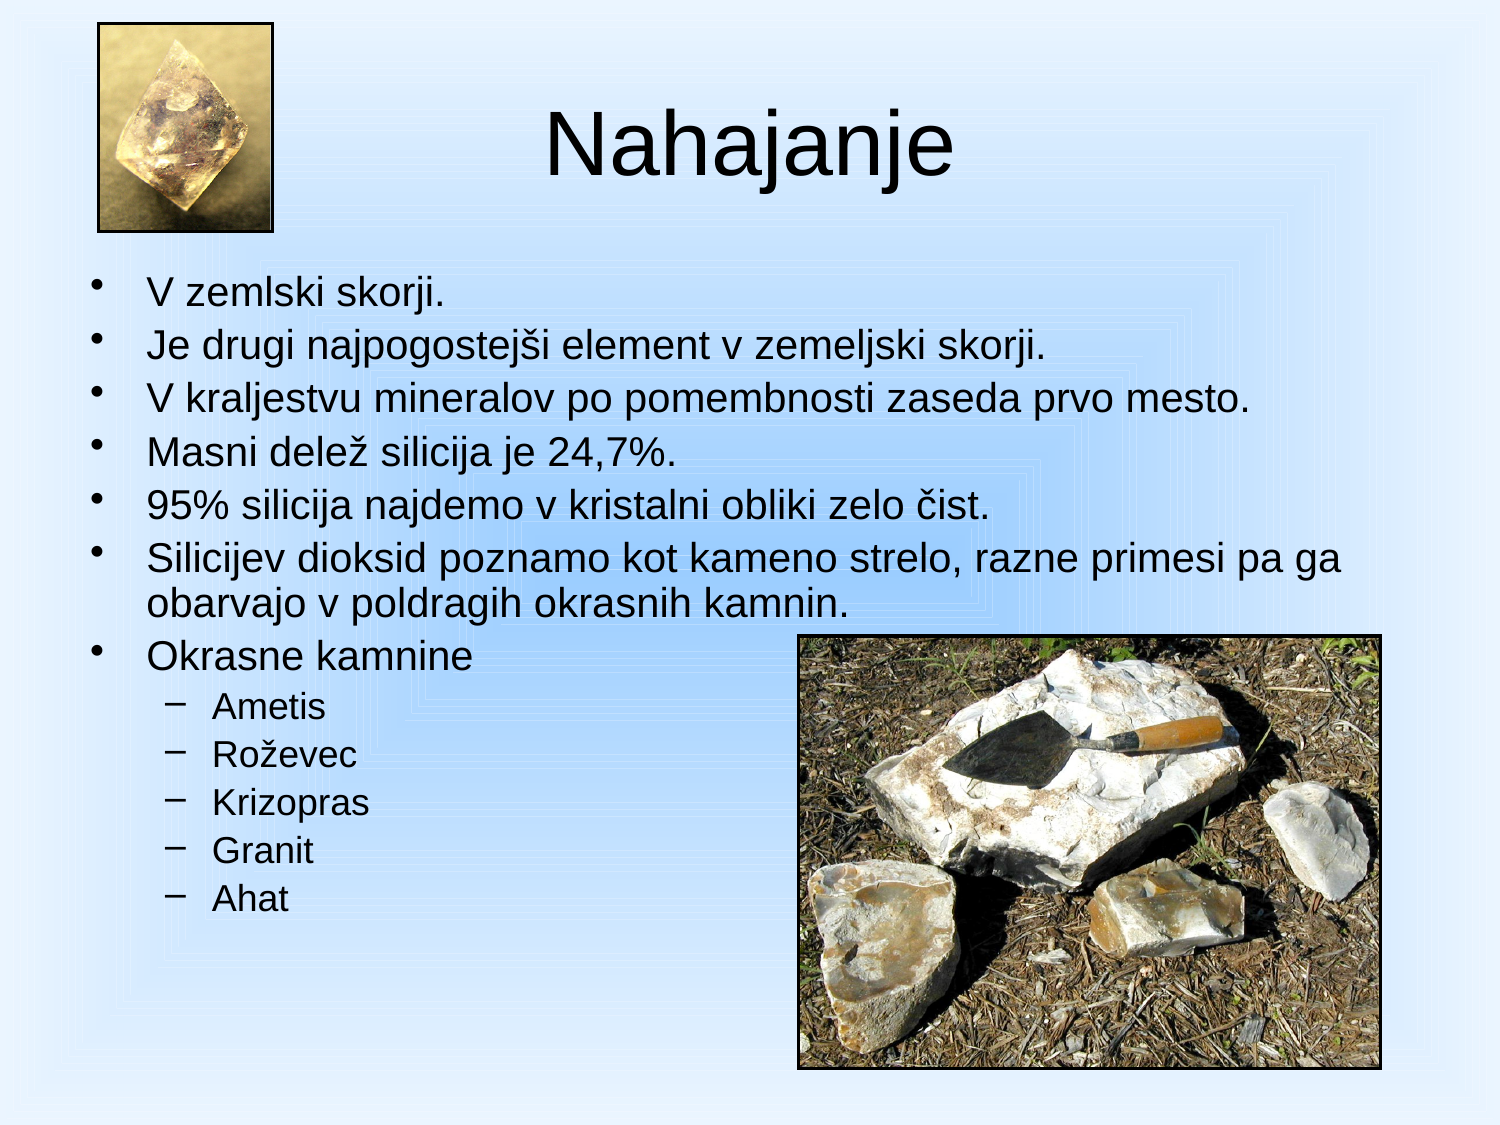

# Nahajanje
V zemlski skorji.
Je drugi najpogostejši element v zemeljski skorji.
V kraljestvu mineralov po pomembnosti zaseda prvo mesto.
Masni delež silicija je 24,7%.
95% silicija najdemo v kristalni obliki zelo čist.
Silicijev dioksid poznamo kot kameno strelo, razne primesi pa ga obarvajo v poldragih okrasnih kamnin.
Okrasne kamnine
Ametis
Roževec
Krizopras
Granit
Ahat